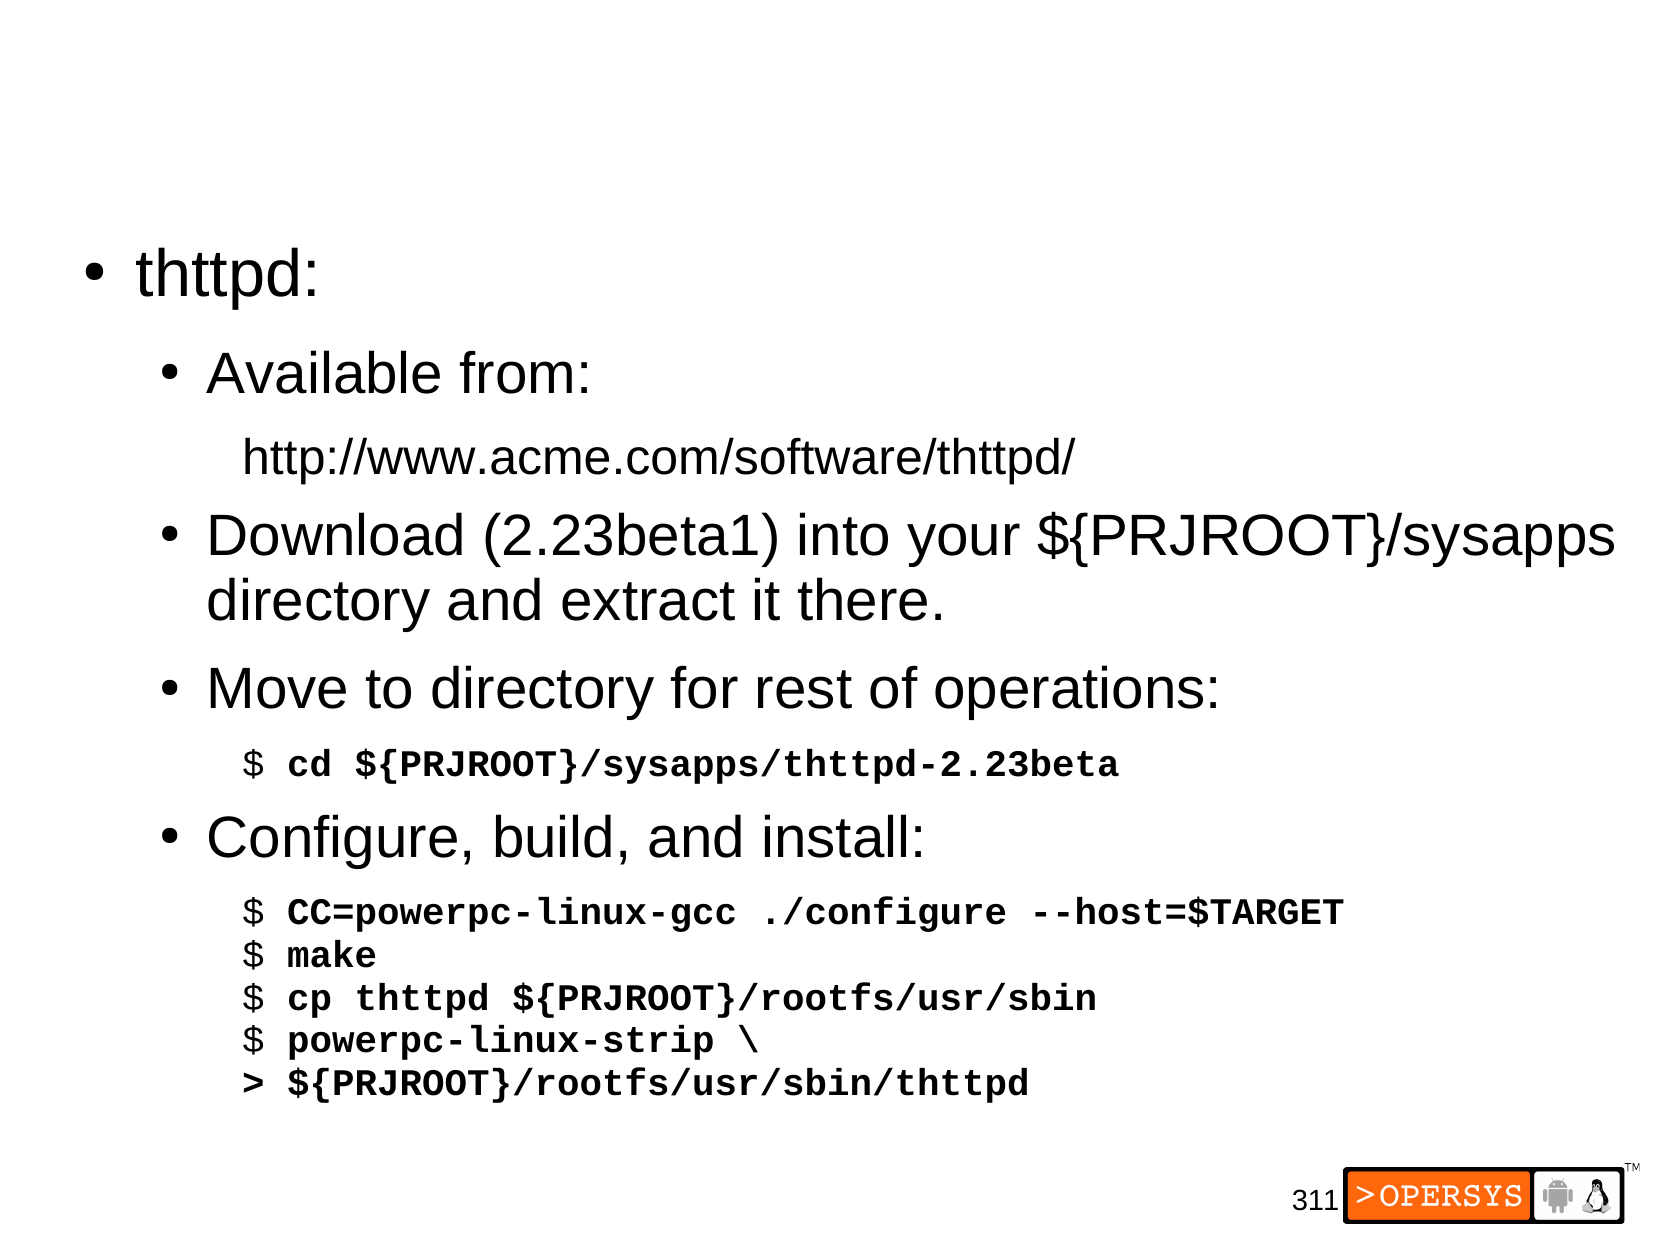

# thttpd:
Available from:
http://www.acme.com/software/thttpd/
Download (2.23beta1) into your ${PRJROOT}/sysapps directory and extract it there.
Move to directory for rest of operations:
$ cd ${PRJROOT}/sysapps/thttpd-2.23beta
Configure, build, and install:
$ CC=powerpc-linux-gcc ./configure --host=$TARGET
$ make
$ cp thttpd ${PRJROOT}/rootfs/usr/sbin
$ powerpc-linux-strip \
> ${PRJROOT}/rootfs/usr/sbin/thttpd